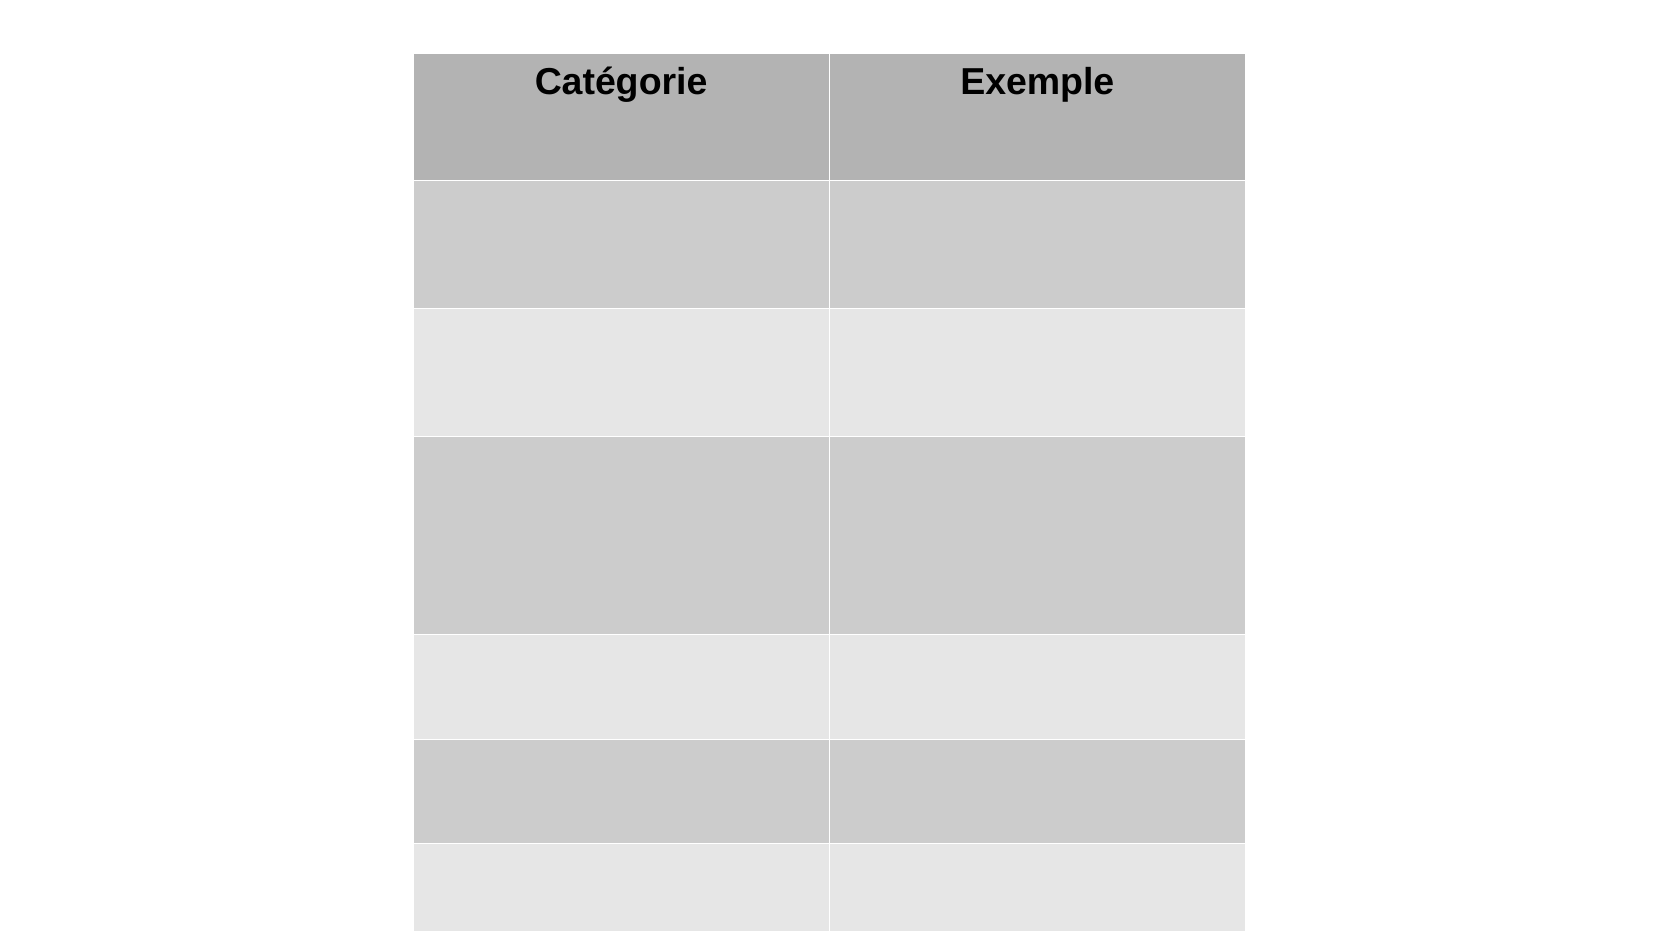

| Catégorie | Exemple |
| --- | --- |
| | |
| | |
| | |
| | |
| | |
| | |